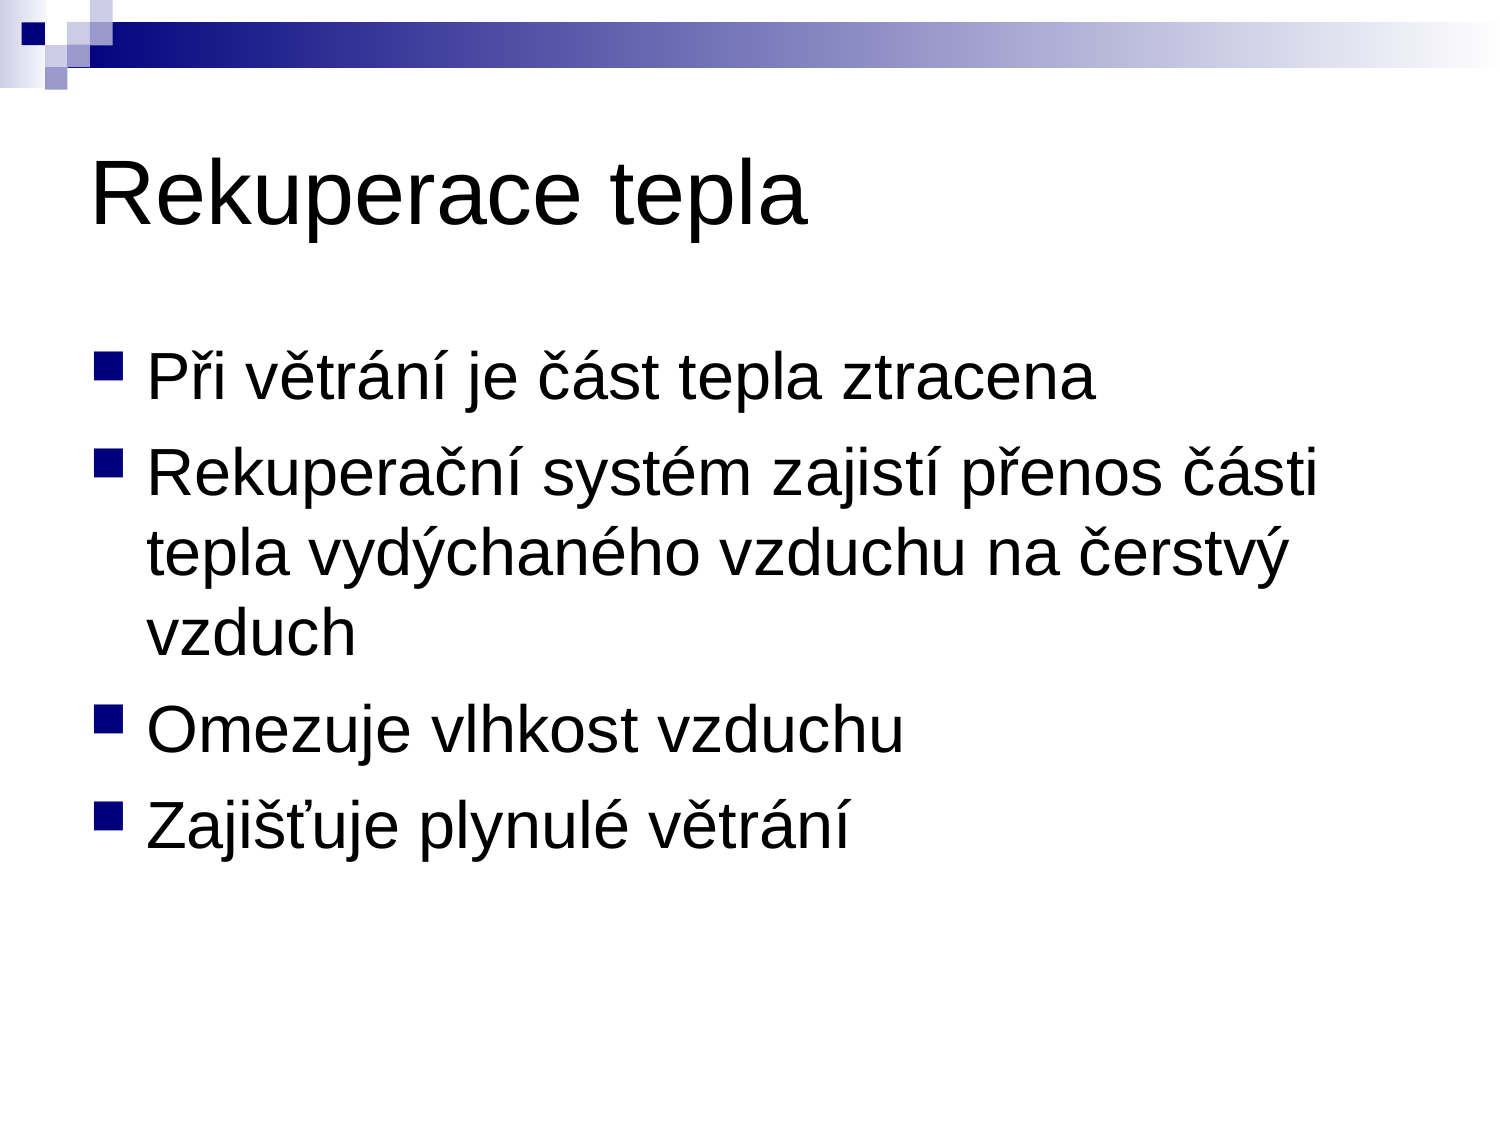

# Rekuperace tepla
Při větrání je část tepla ztracena
Rekuperační systém zajistí přenos části tepla vydýchaného vzduchu na čerstvý vzduch
Omezuje vlhkost vzduchu
Zajišťuje plynulé větrání